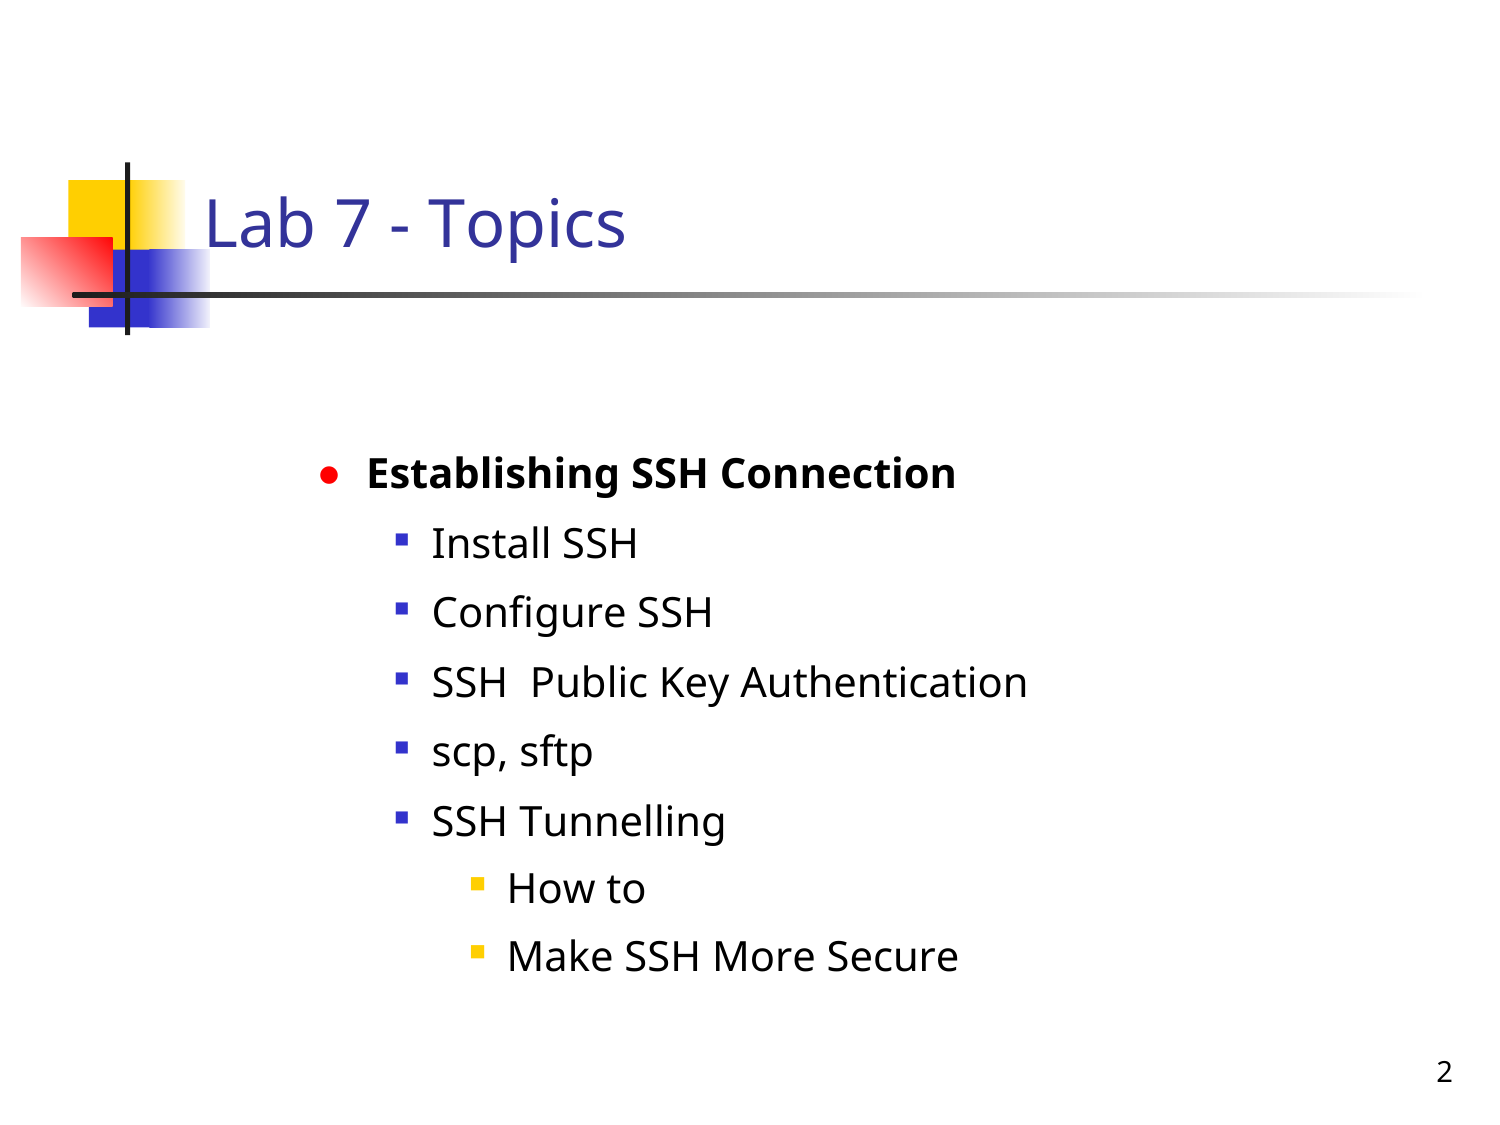

# Lab 7 - Topics
Establishing SSH Connection
Install SSH
Configure SSH
SSH Public Key Authentication
scp, sftp
SSH Tunnelling
How to
Make SSH More Secure
2